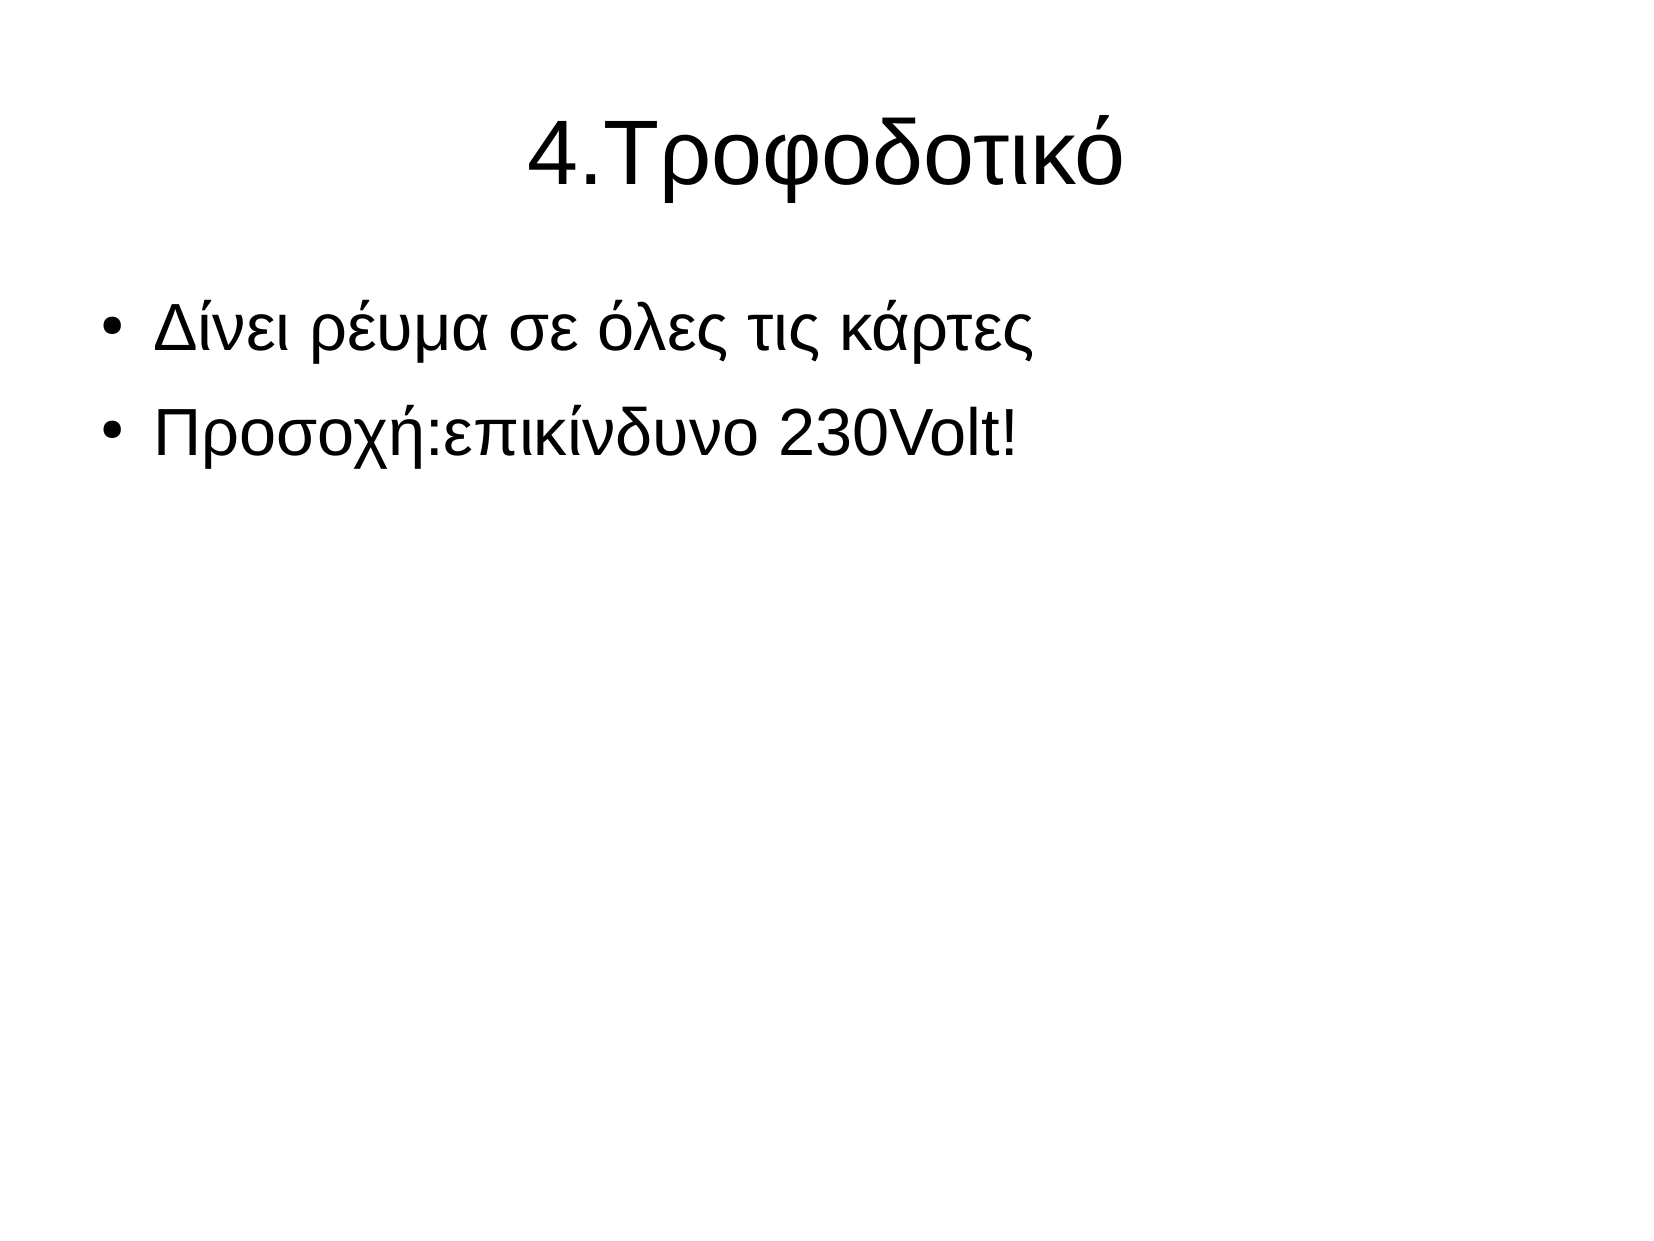

# 4.Τροφοδοτικό
Δίνει ρέυμα σε όλες τις κάρτες
Προσοχή:επικίνδυνο 230Volt!